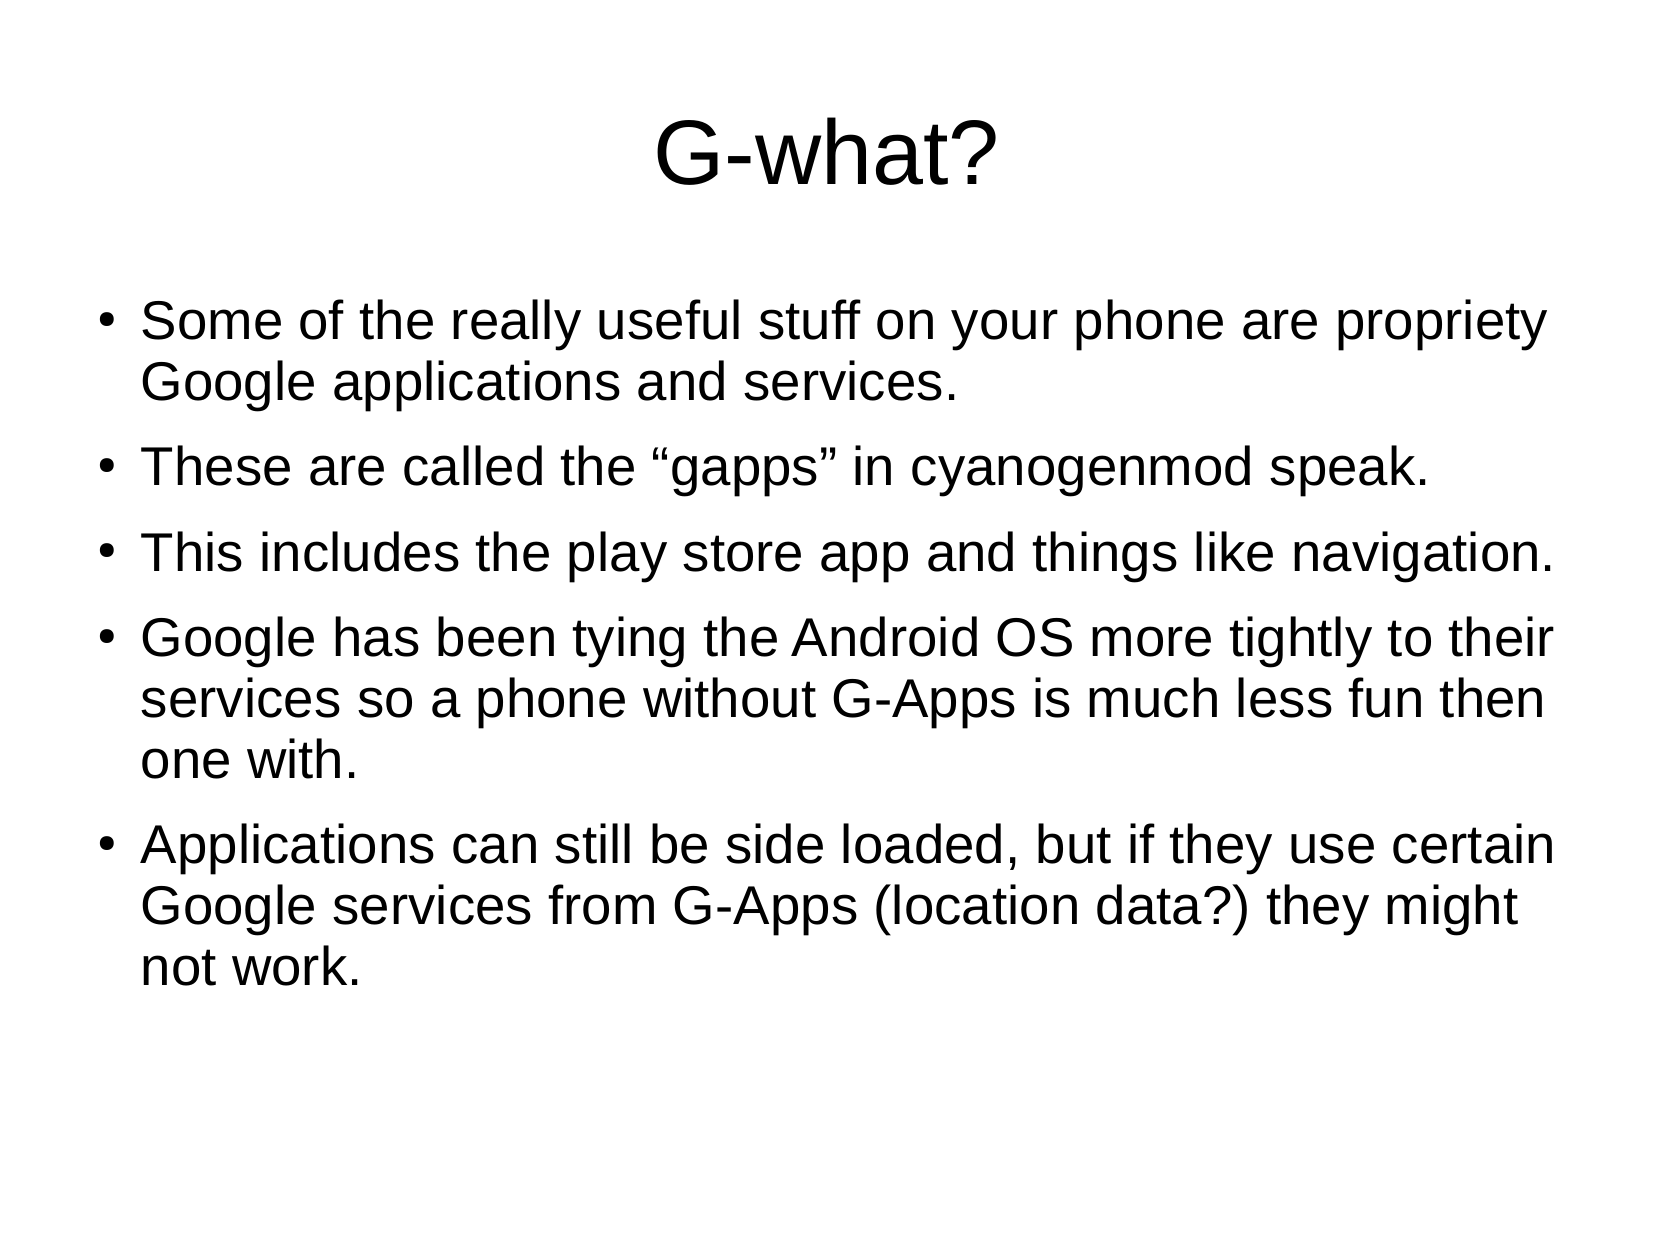

# G-what?
Some of the really useful stuff on your phone are propriety Google applications and services.
These are called the “gapps” in cyanogenmod speak.
This includes the play store app and things like navigation.
Google has been tying the Android OS more tightly to their services so a phone without G-Apps is much less fun then one with.
Applications can still be side loaded, but if they use certain Google services from G-Apps (location data?) they might not work.